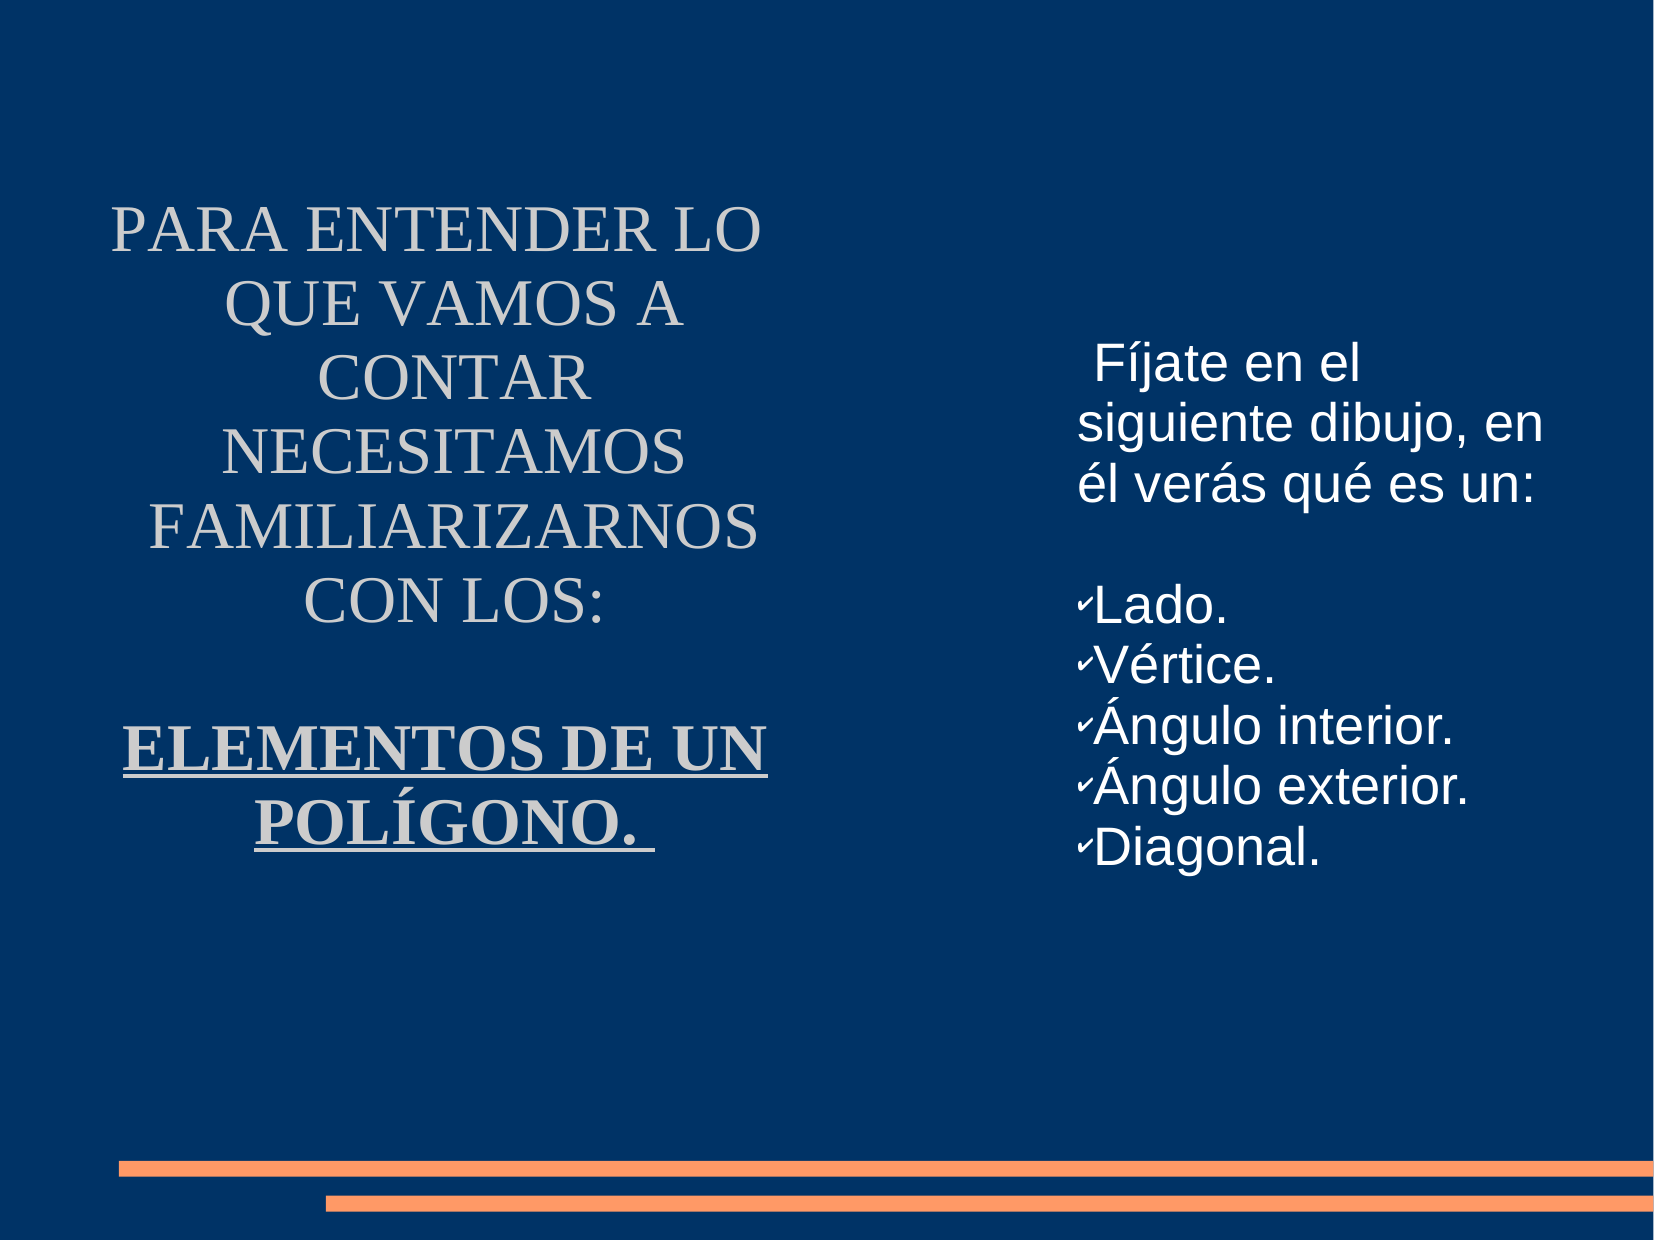

PARA ENTENDER LO QUE VAMOS A CONTAR NECESITAMOS FAMILIARIZARNOS CON LOS:
 ELEMENTOS DE UN POLÍGONO.
Fíjate en el siguiente dibujo, en él verás qué es un:
Lado.
Vértice.
Ángulo interior.
Ángulo exterior.
Diagonal.